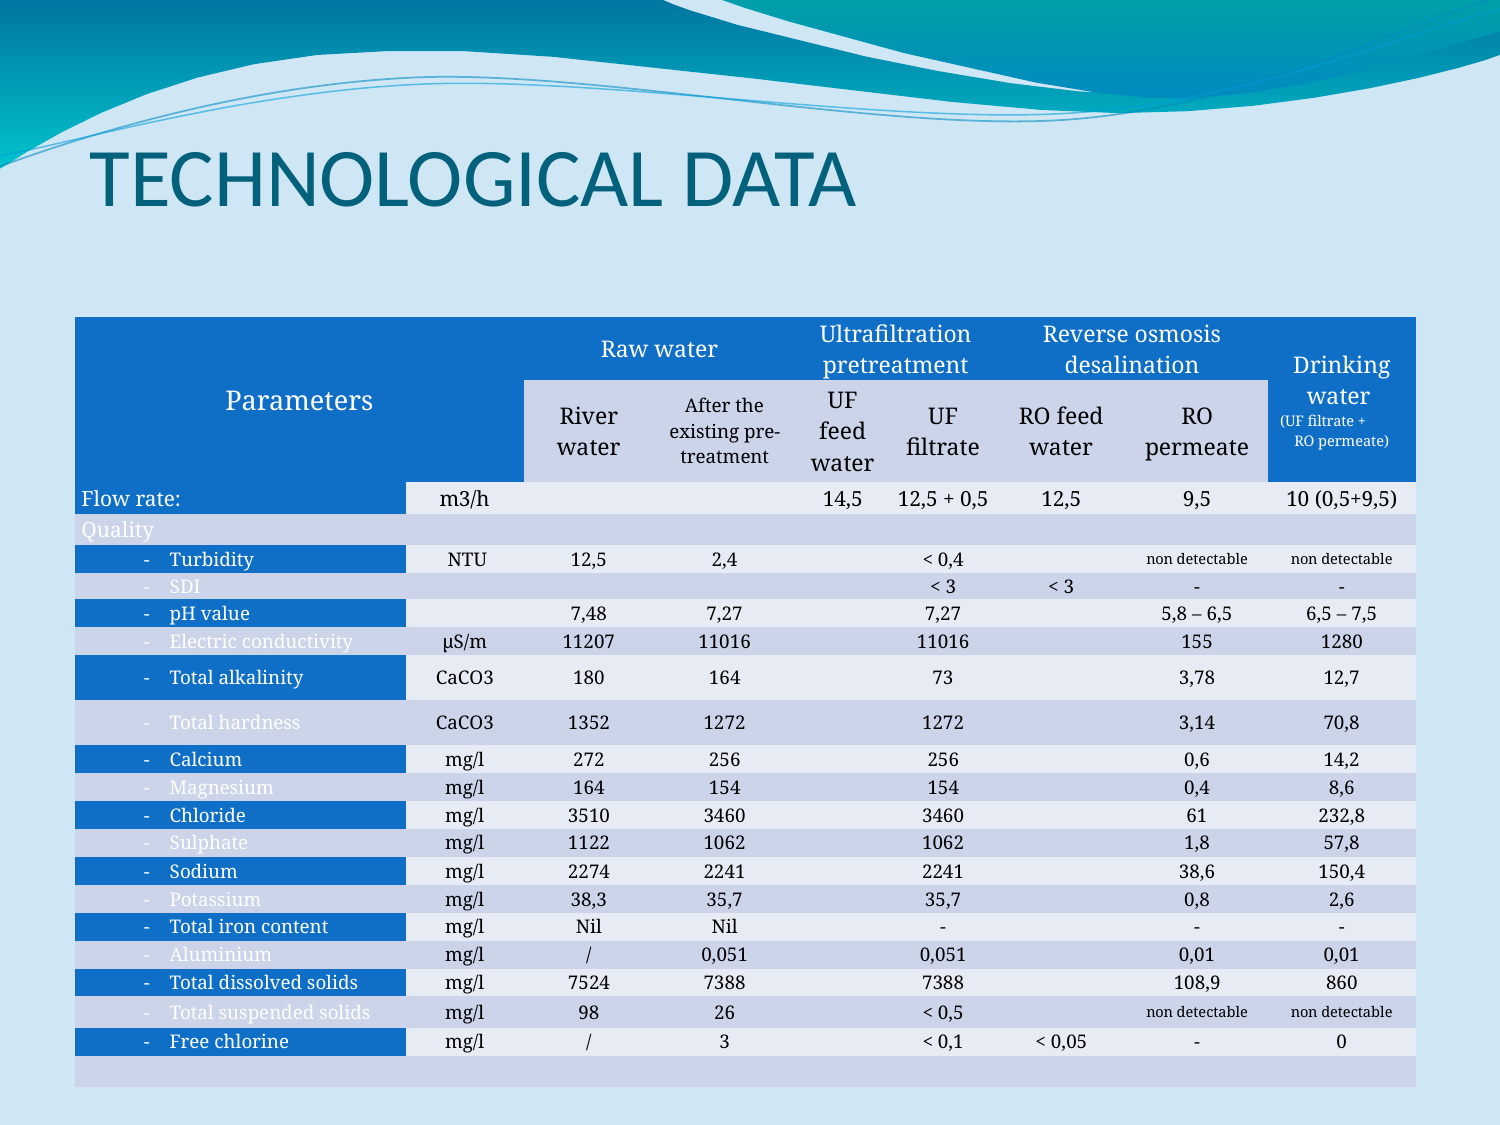

# TECHNOLOGICAL DATA
| Parameters | | Raw water | | Ultrafiltration pretreatment | | Reverse osmosis desalination | | Drinking water (UF filtrate + RO permeate) |
| --- | --- | --- | --- | --- | --- | --- | --- | --- |
| | | River water | After the existing pre-treatment | UF feed water | UF filtrate | RO feed water | RO permeate | |
| Flow rate: | m3/h | | | 14,5 | 12,5 + 0,5 | 12,5 | 9,5 | 10 (0,5+9,5) |
| Quality | | | | | | | | |
| -    Turbidity | NTU | 12,5 | 2,4 | | < 0,4 | | non detectable | non detectable |
| -    SDI | | | | | < 3 | < 3 | - | - |
| -    pH value | | 7,48 | 7,27 | | 7,27 | | 5,8 – 6,5 | 6,5 – 7,5 |
| -    Electric conductivity | µS/m | 11207 | 11016 | | 11016 | | 155 | 1280 |
| -    Total alkalinity | CaCO3 | 180 | 164 | | 73 | | 3,78 | 12,7 |
| -    Total hardness | CaCO3 | 1352 | 1272 | | 1272 | | 3,14 | 70,8 |
| -    Calcium | mg/l | 272 | 256 | | 256 | | 0,6 | 14,2 |
| -    Magnesium | mg/l | 164 | 154 | | 154 | | 0,4 | 8,6 |
| -    Chloride | mg/l | 3510 | 3460 | | 3460 | | 61 | 232,8 |
| -    Sulphate | mg/l | 1122 | 1062 | | 1062 | | 1,8 | 57,8 |
| -    Sodium | mg/l | 2274 | 2241 | | 2241 | | 38,6 | 150,4 |
| -    Potassium | mg/l | 38,3 | 35,7 | | 35,7 | | 0,8 | 2,6 |
| -    Total iron content | mg/l | Nil | Nil | | - | | - | - |
| -    Aluminium | mg/l | / | 0,051 | | 0,051 | | 0,01 | 0,01 |
| -    Total dissolved solids | mg/l | 7524 | 7388 | | 7388 | | 108,9 | 860 |
| -    Total suspended solids | mg/l | 98 | 26 | | < 0,5 | | non detectable | non detectable |
| -    Free chlorine | mg/l | / | 3 | | < 0,1 | < 0,05 | - | 0 |
| | | | | | | | | |